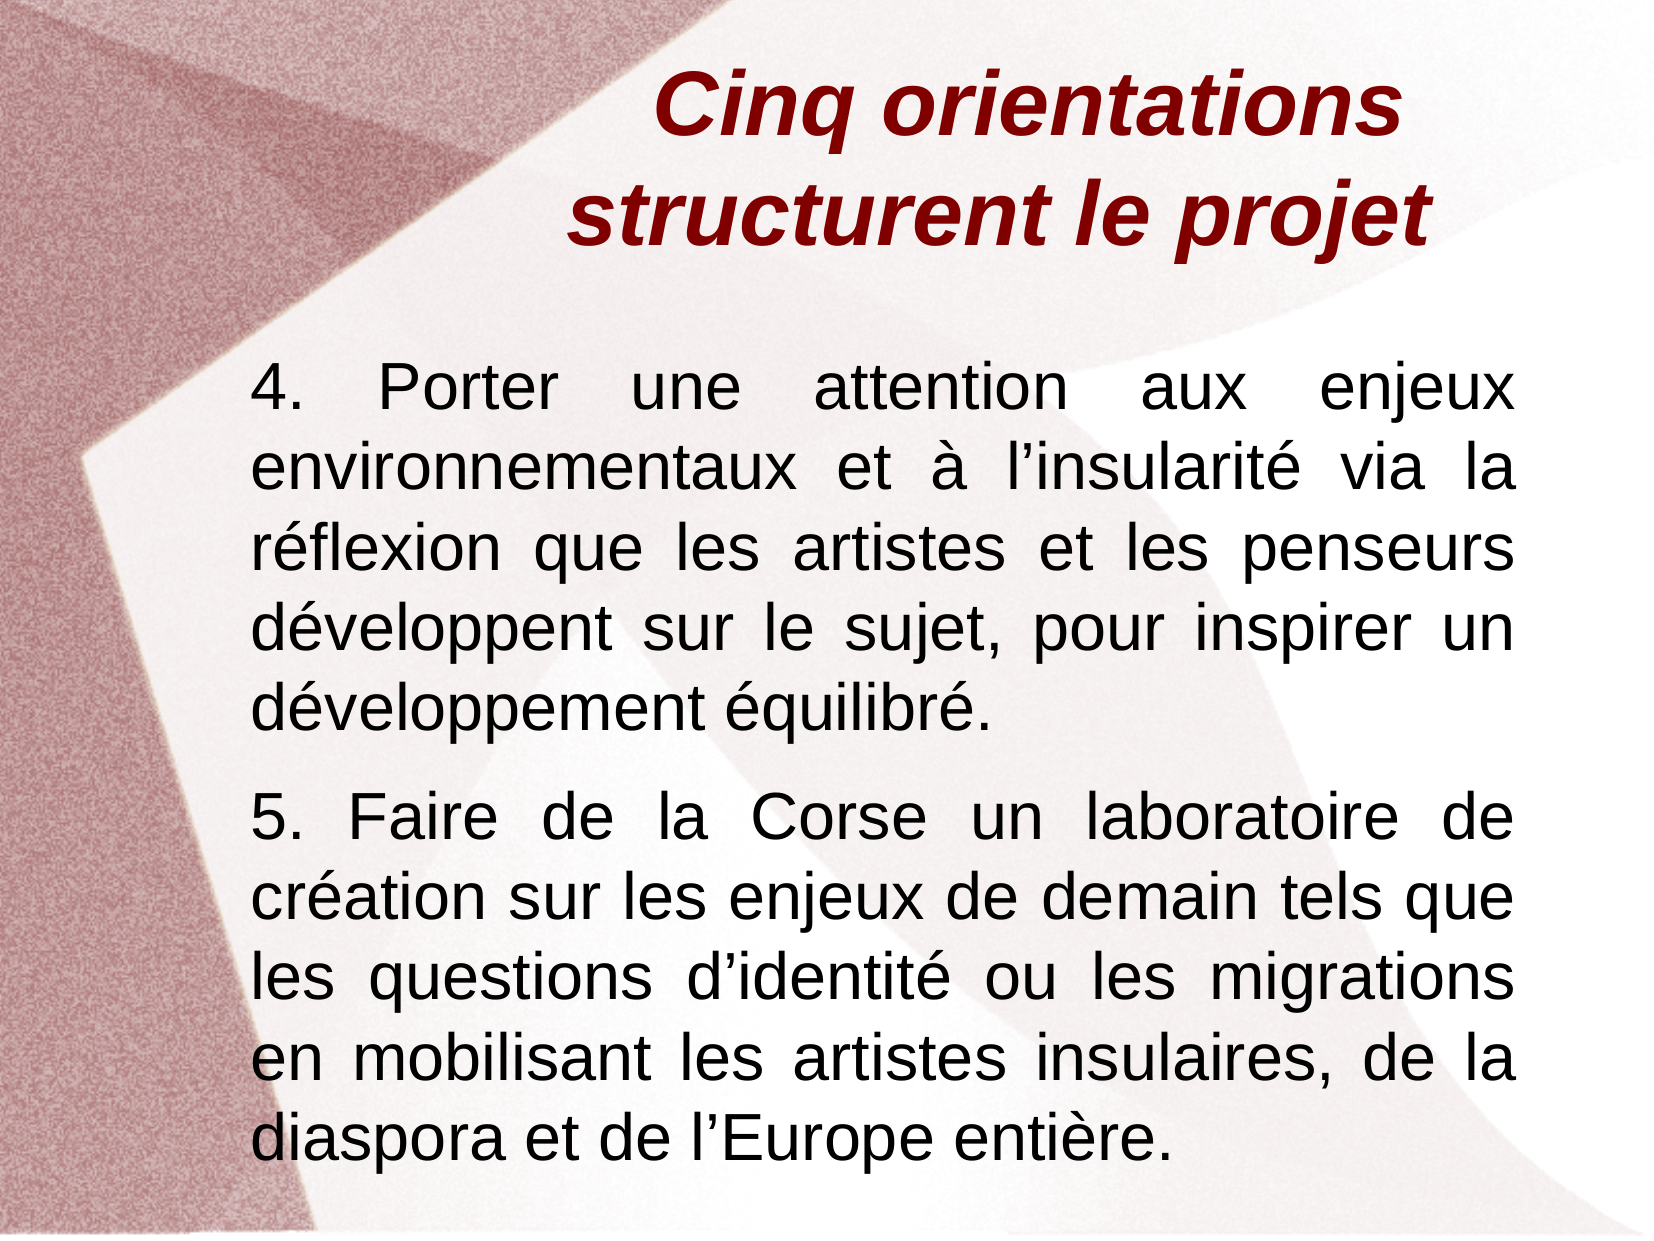

# Cinq orientations structurent le projet
4. Porter une attention aux enjeux environnementaux et à l’insularité via la réflexion que les artistes et les penseurs développent sur le sujet, pour inspirer un développement équilibré.
5. Faire de la Corse un laboratoire de création sur les enjeux de demain tels que les questions d’identité ou les migrations en mobilisant les artistes insulaires, de la diaspora et de l’Europe entière.